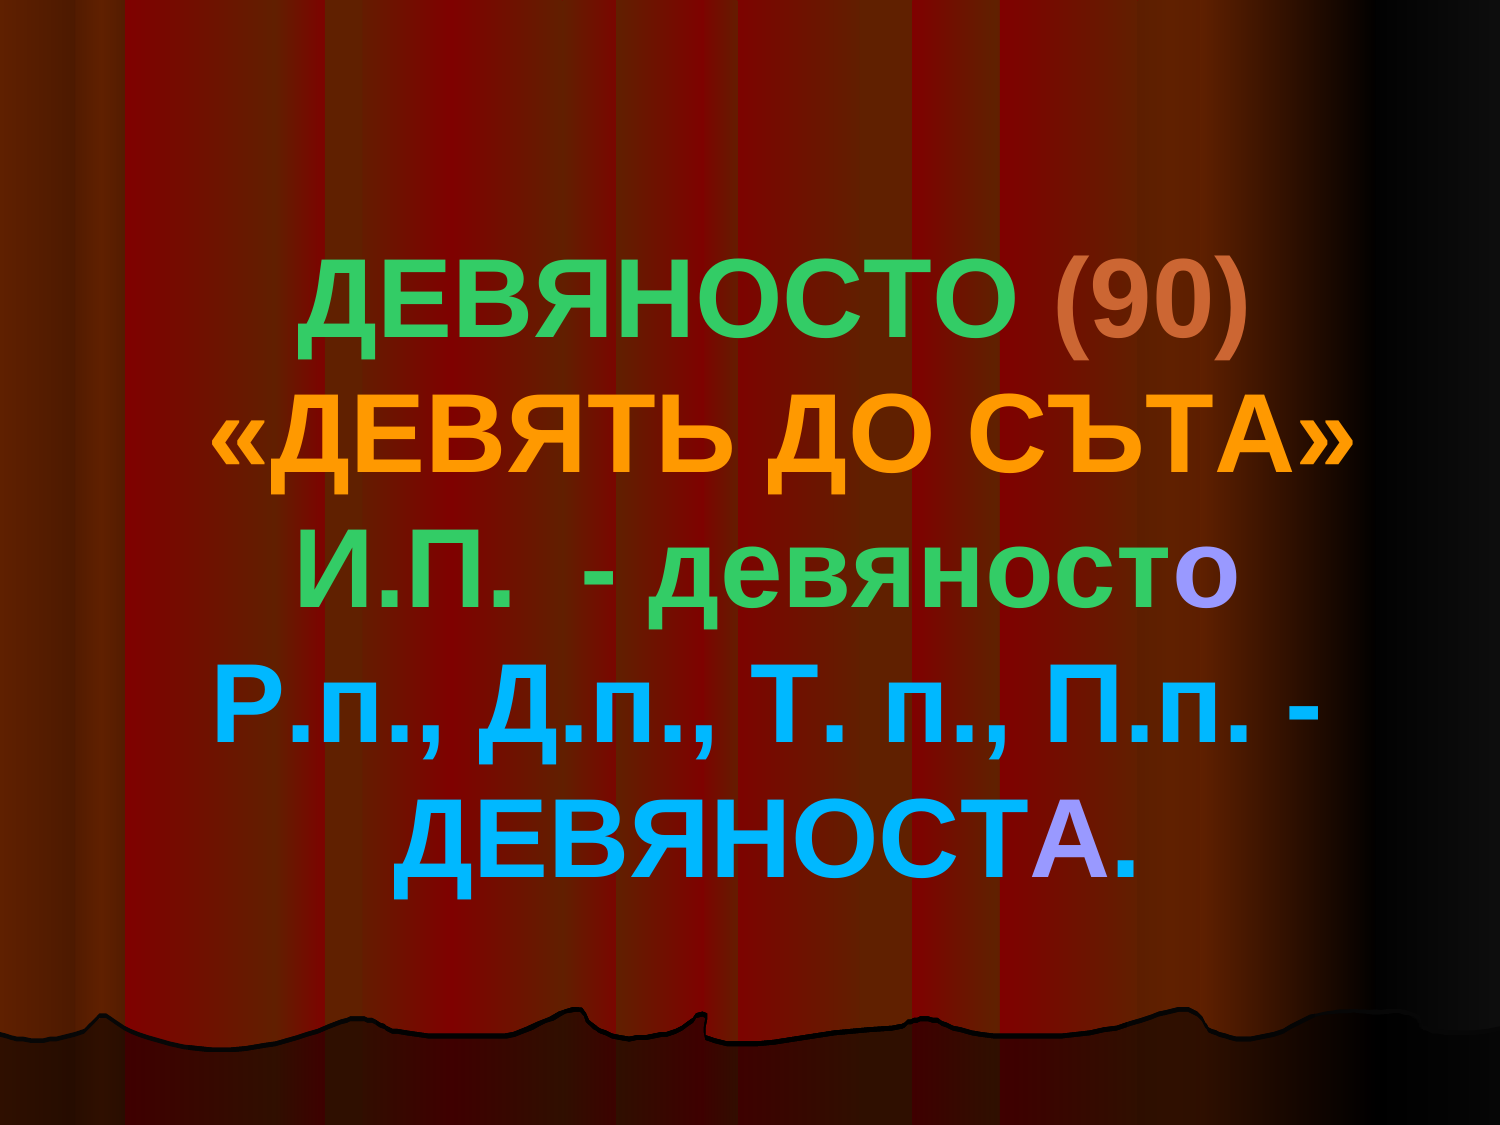

ДЕВЯНОСТО (90)
 «ДЕВЯТЬ ДО СЪТА»
И.П. - девяносто
Р.п., Д.п., Т. п., П.п. - ДЕВЯНОСТА.